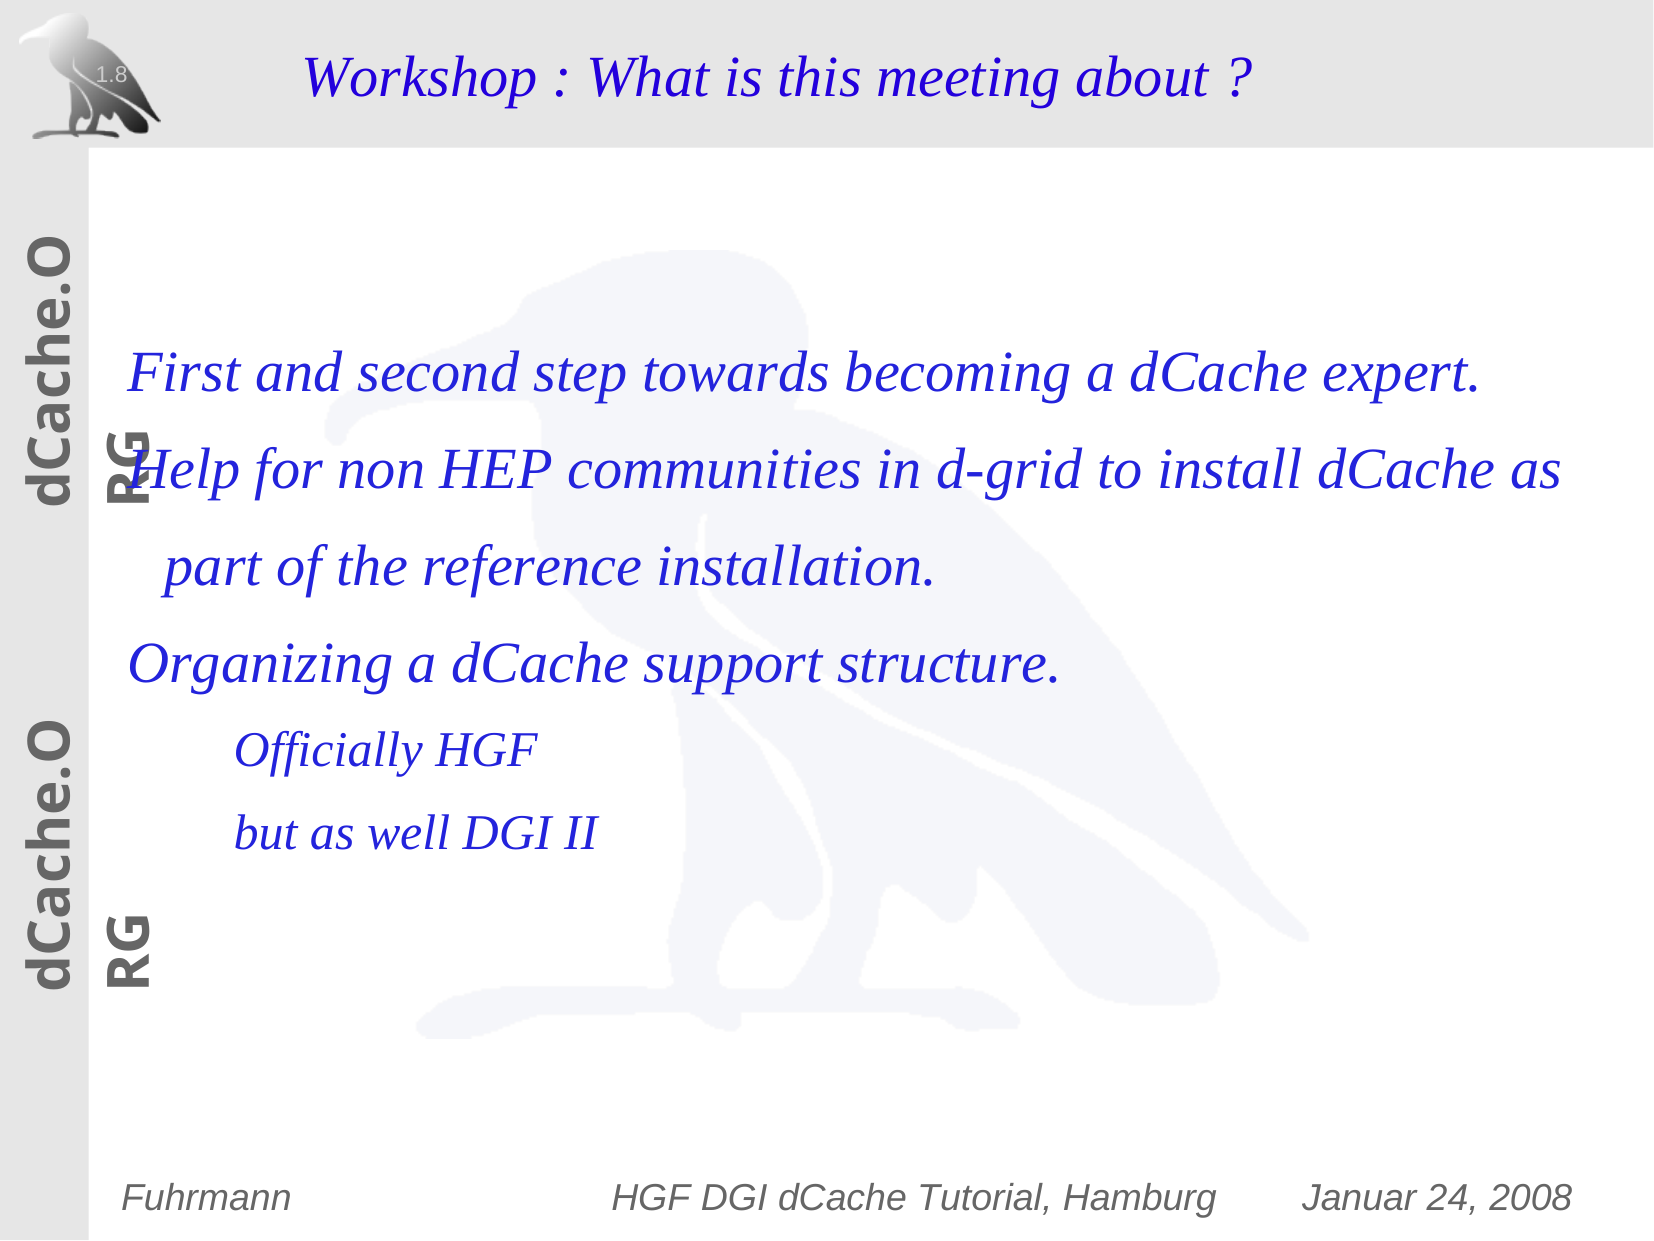

Workshop : What is this meeting about ?
First and second step towards becoming a dCache expert.
Help for non HEP communities in d-grid to install dCache as part of the reference installation.
Organizing a dCache support structure.
Officially HGF
but as well DGI II